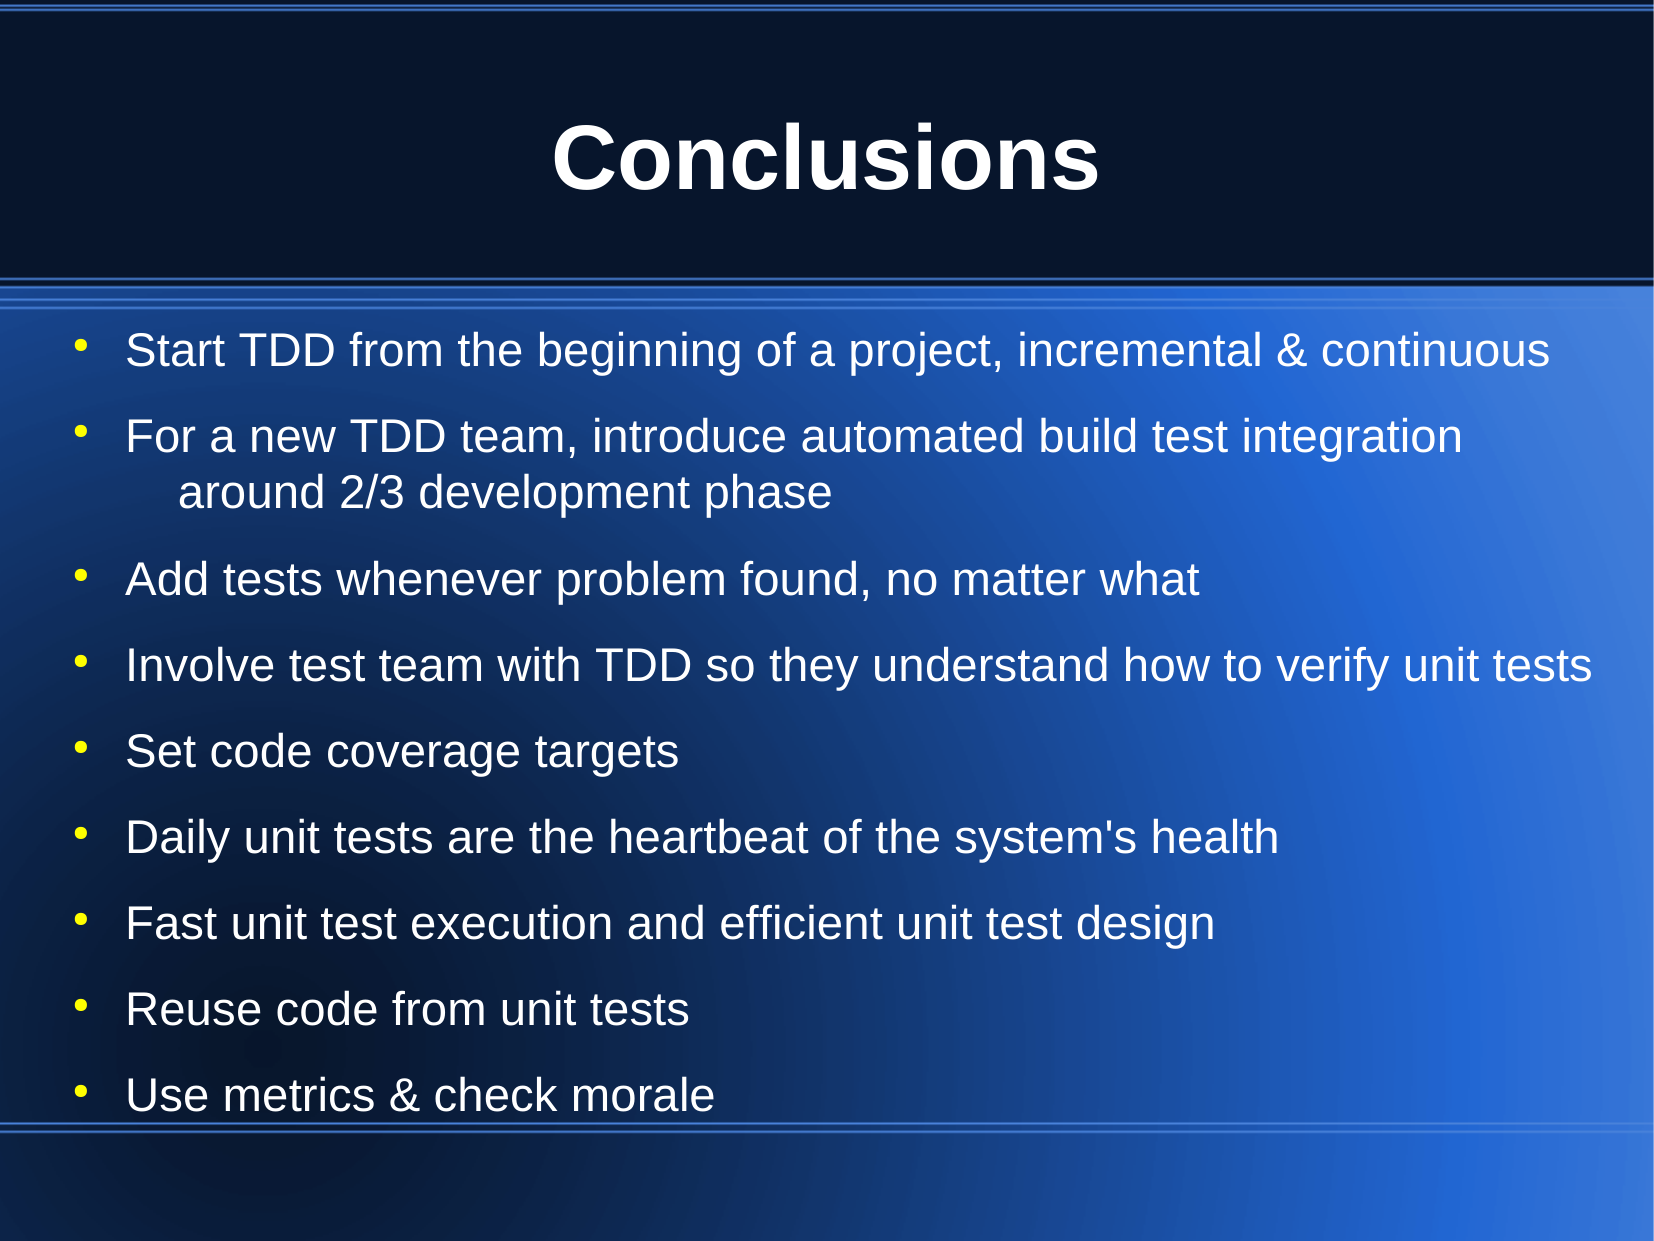

# Conclusions
Start TDD from the beginning of a project, incremental & continuous
For a new TDD team, introduce automated build test integration around 2/3 development phase
Add tests whenever problem found, no matter what
Involve test team with TDD so they understand how to verify unit tests
Set code coverage targets
Daily unit tests are the heartbeat of the system's health
Fast unit test execution and efficient unit test design
Reuse code from unit tests
Use metrics & check morale